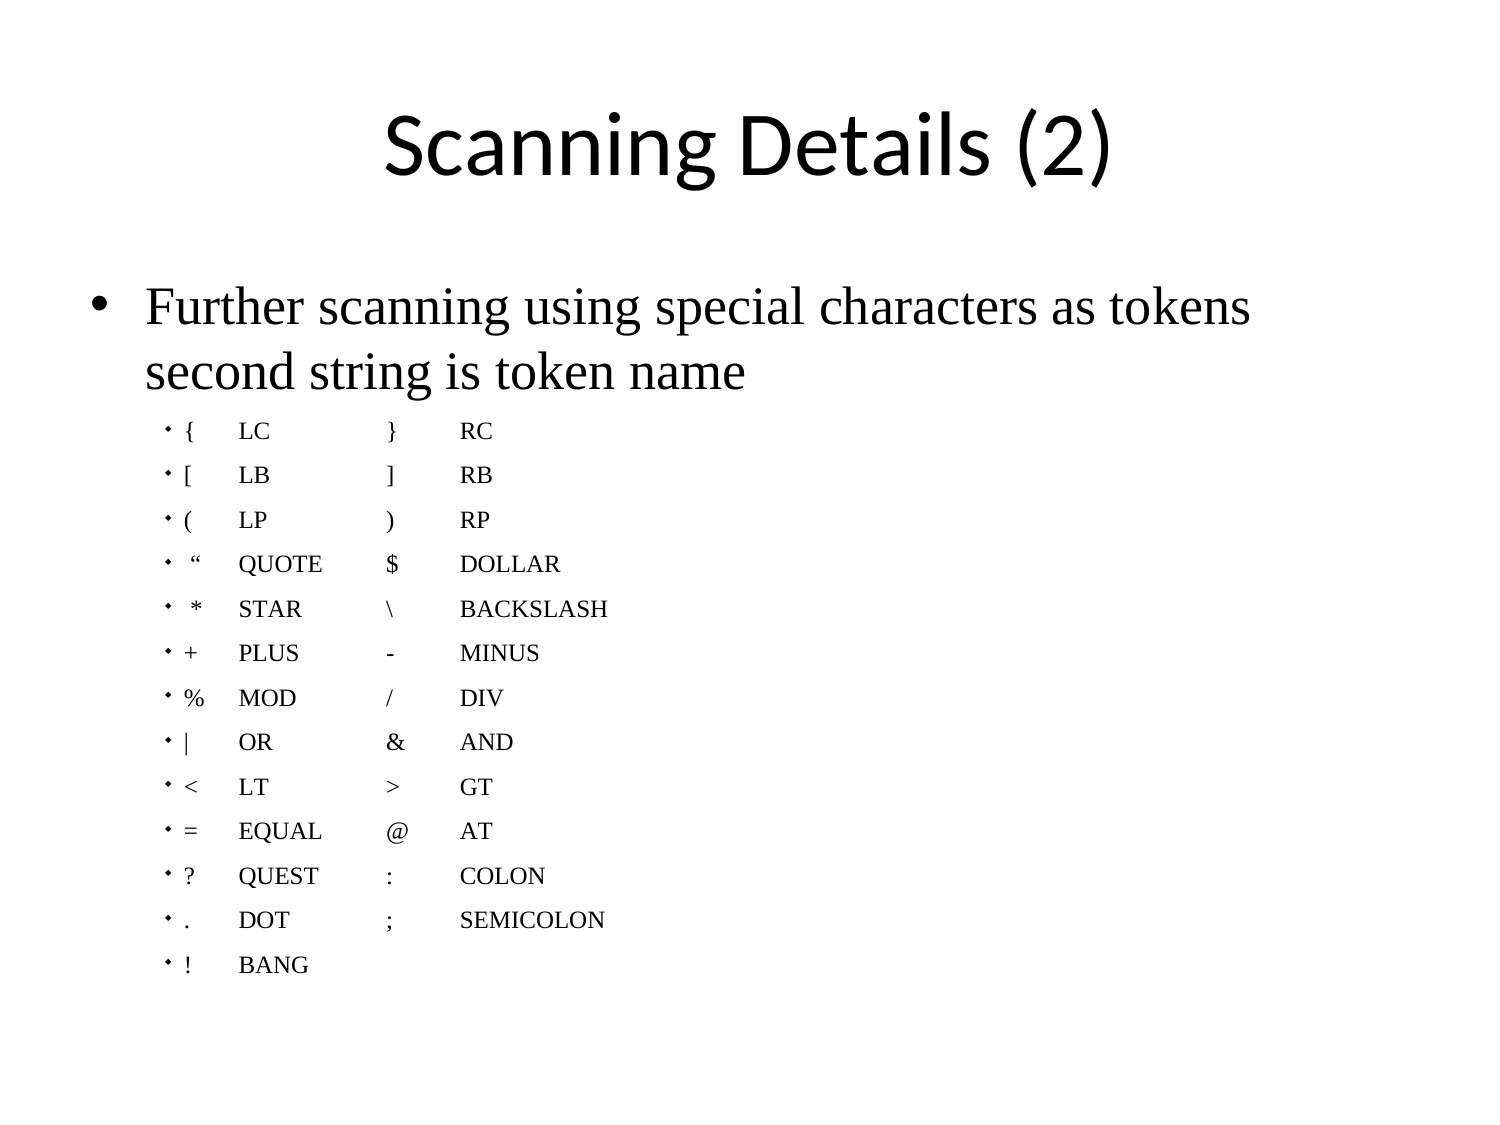

Scanning Details (2)‏
Further scanning using special characters as tokens second string is token name
 {	LC		}	RC
 [	LB		]	RB
 (	LP		)	RP
 “	QUOTE	$	DOLLAR
 *	STAR		\	BACKSLASH
 +	PLUS		-	MINUS
 %	MOD		/	DIV
 |	OR		&	AND
 <	LT		>	GT
 =	EQUAL	@	AT
 ?	QUEST	:	COLON
 .	DOT		;	SEMICOLON
 !	BANG